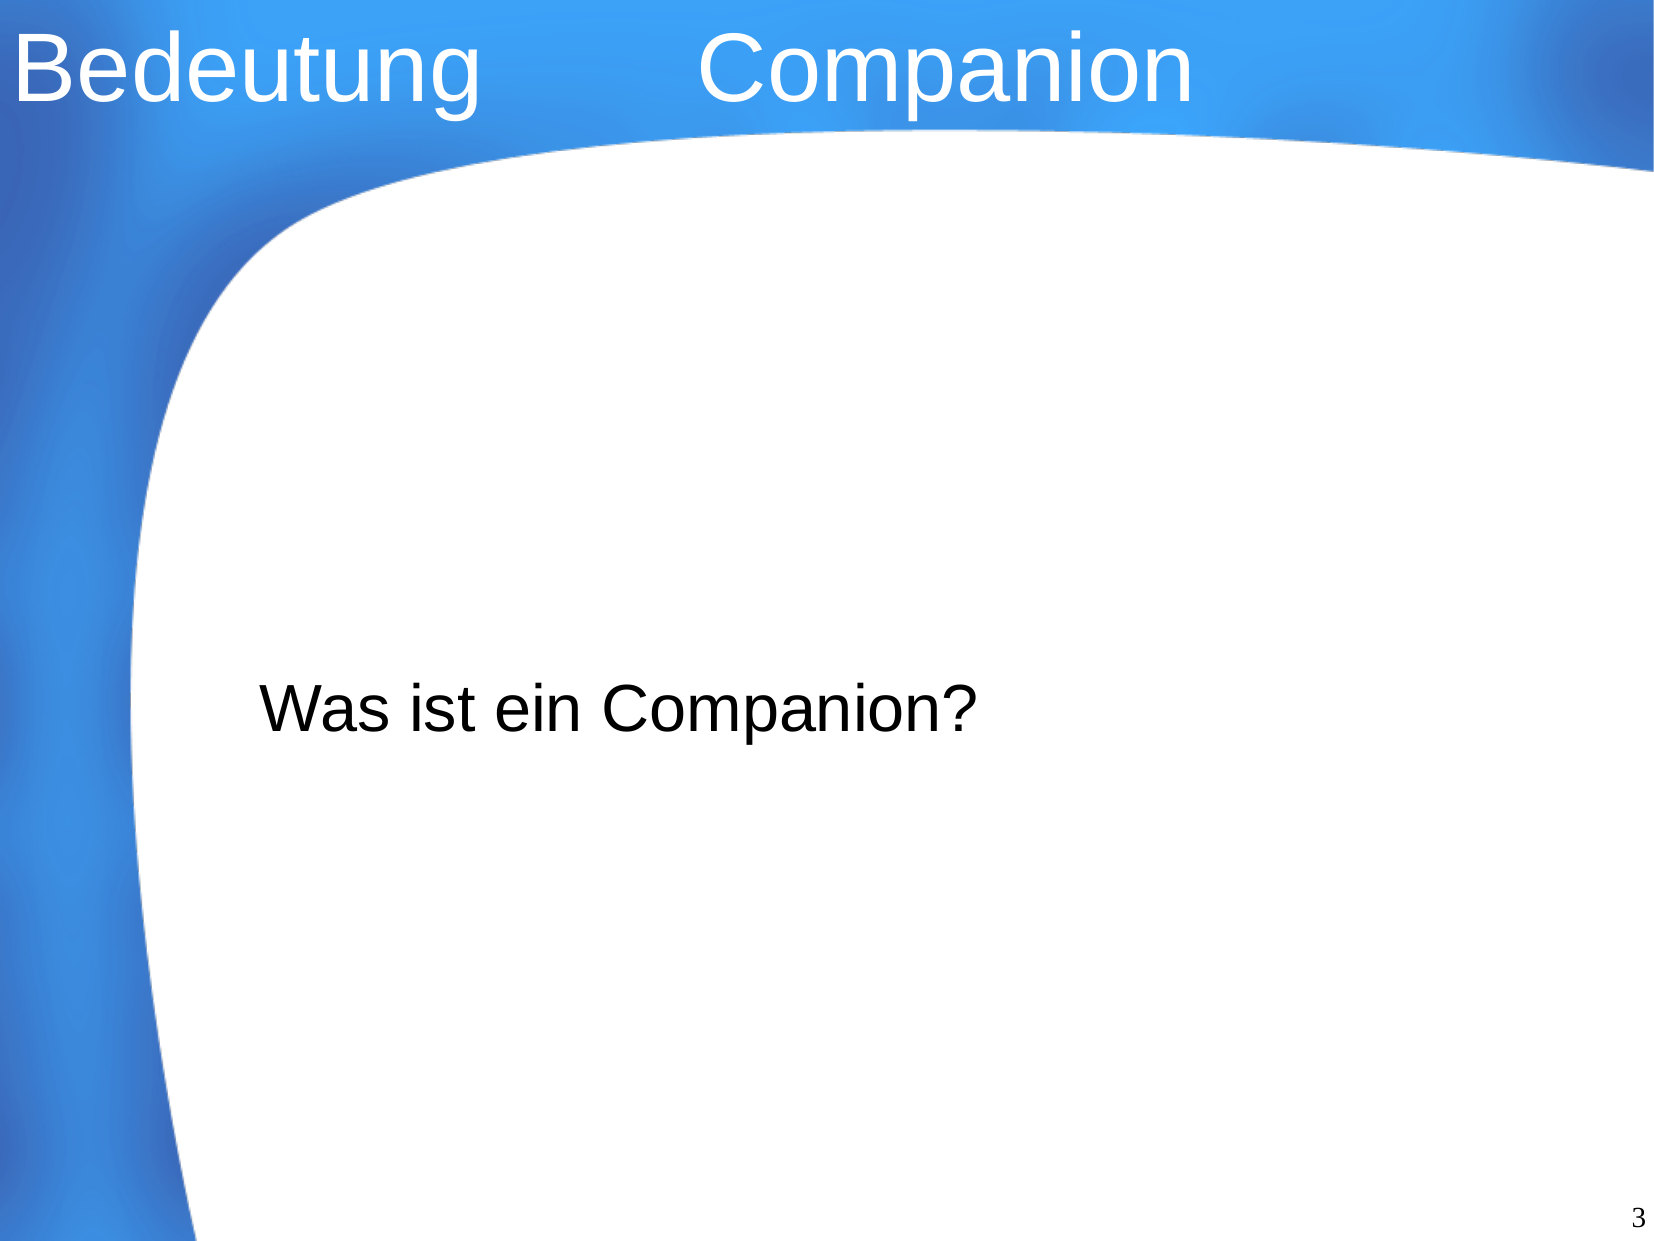

Bedeutung
# Companion
Was ist ein Companion?
3